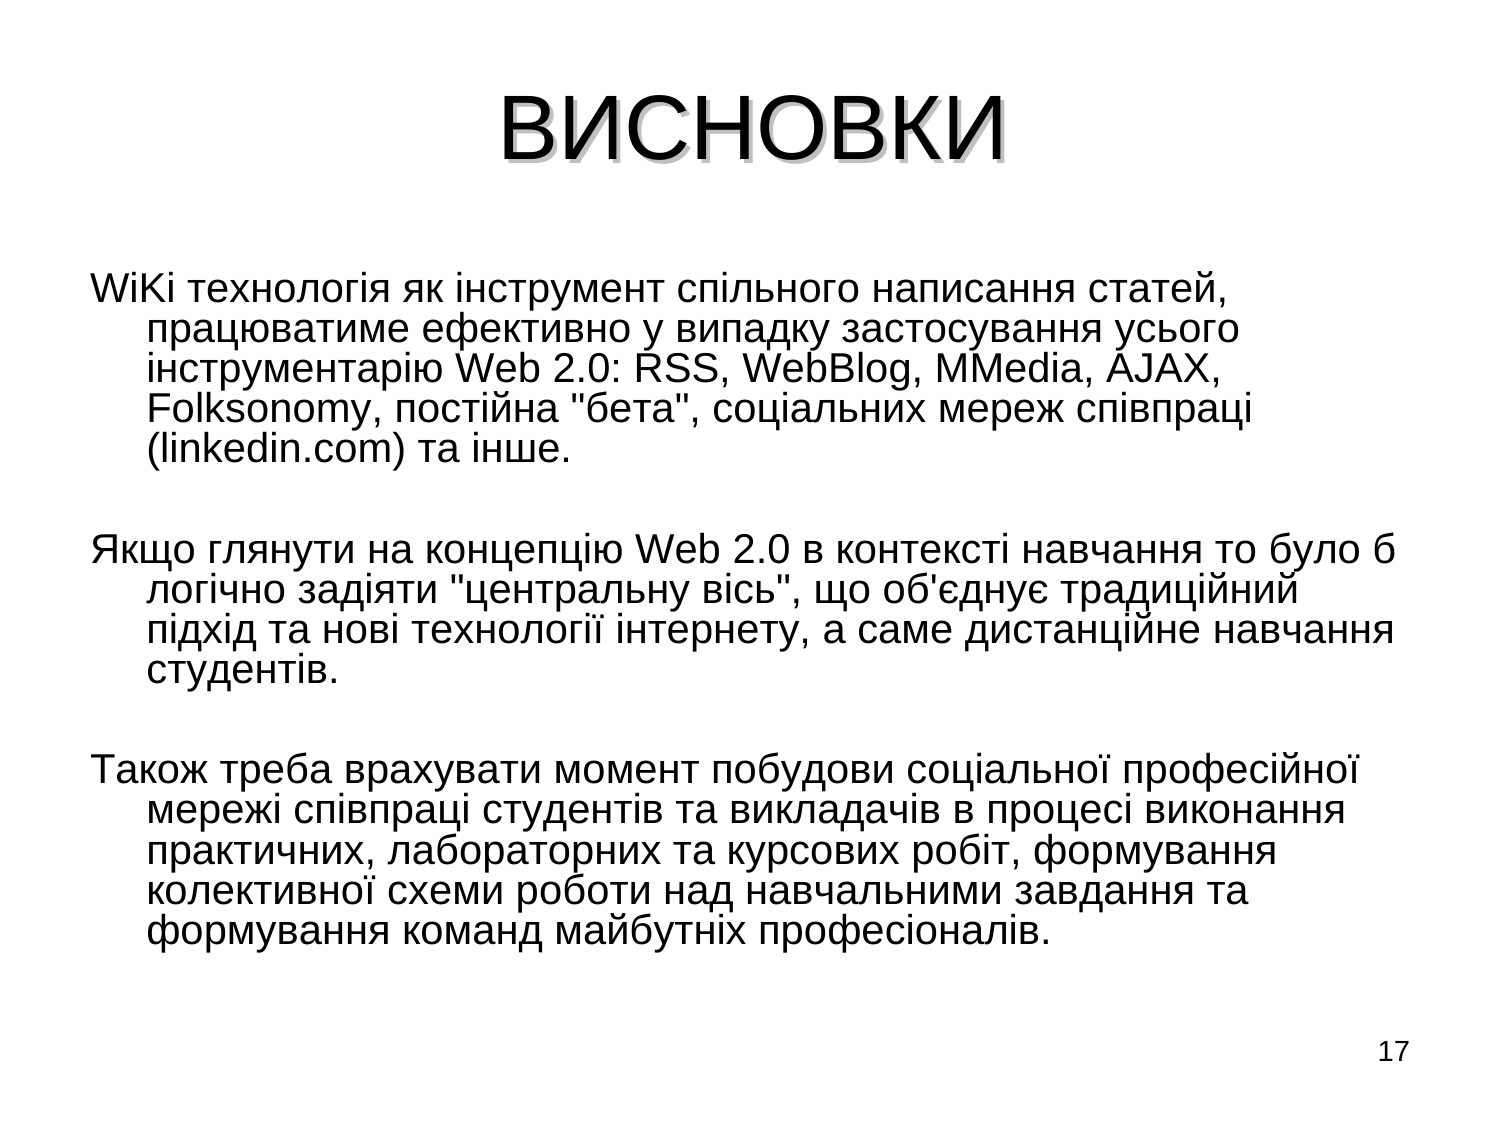

# ВИСНОВКИ
WiKi технологія як інструмент спільного написання статей, працюватиме ефективно у випадку застосування усього інструментарію Web 2.0: RSS, WebBlog, MMedia, AJAX, Folksonomy, постійна "бета", соціальних мереж співпраці (linkedin.com) та інше.
Якщо глянути на концепцію Web 2.0 в контексті навчання то було б логічно задіяти "центральну вісь", що об'єднує традиційний підхід та нові технології інтернету, а саме дистанційне навчання студентів.
Також треба врахувати момент побудови соціальної професійної мережі співпраці студентів та викладачів в процесі виконання практичних, лабораторних та курсових робіт, формування колективної схеми роботи над навчальними завдання та формування команд майбутніх професіоналів.
17